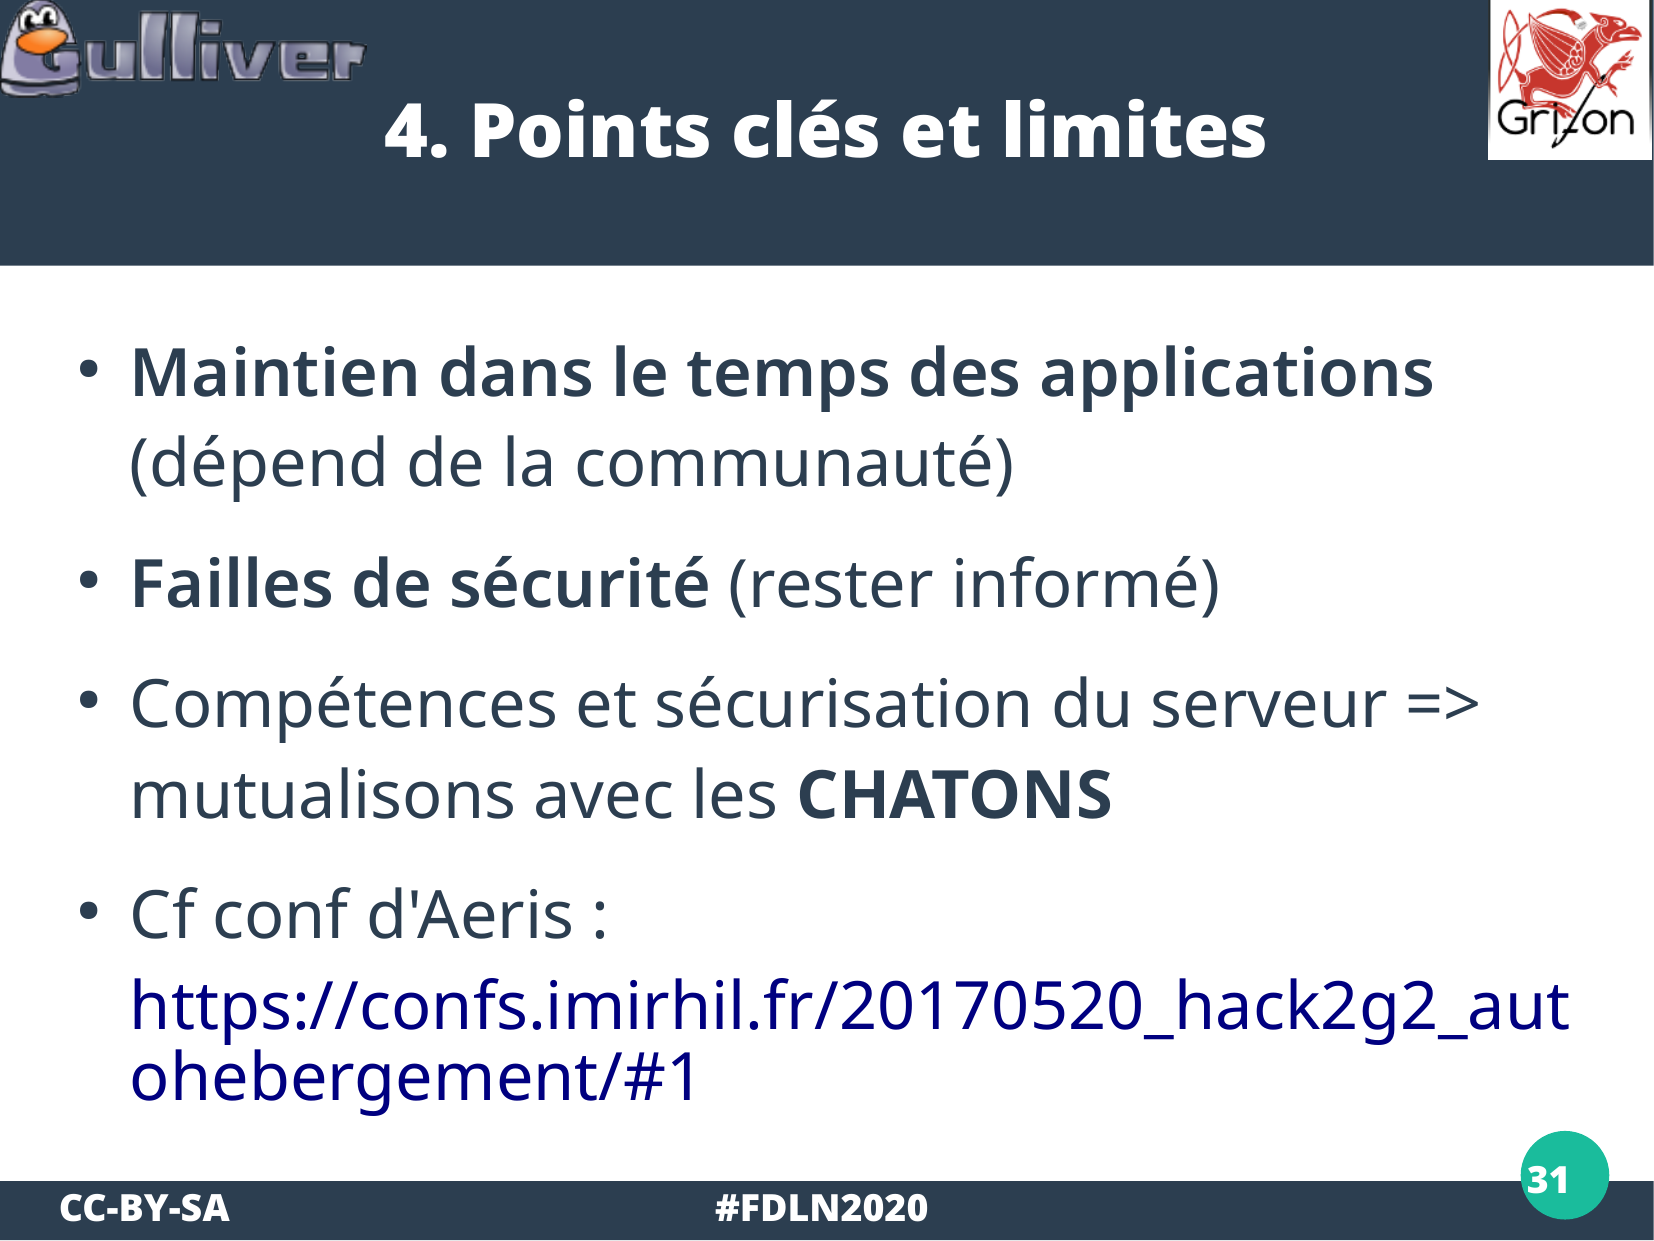

# 4. Points clés et limites
Maintien dans le temps des applications (dépend de la communauté)
Failles de sécurité (rester informé)
Compétences et sécurisation du serveur => mutualisons avec les CHATONS
Cf conf d'Aeris :https://confs.imirhil.fr/20170520_hack2g2_autohebergement/#1
31